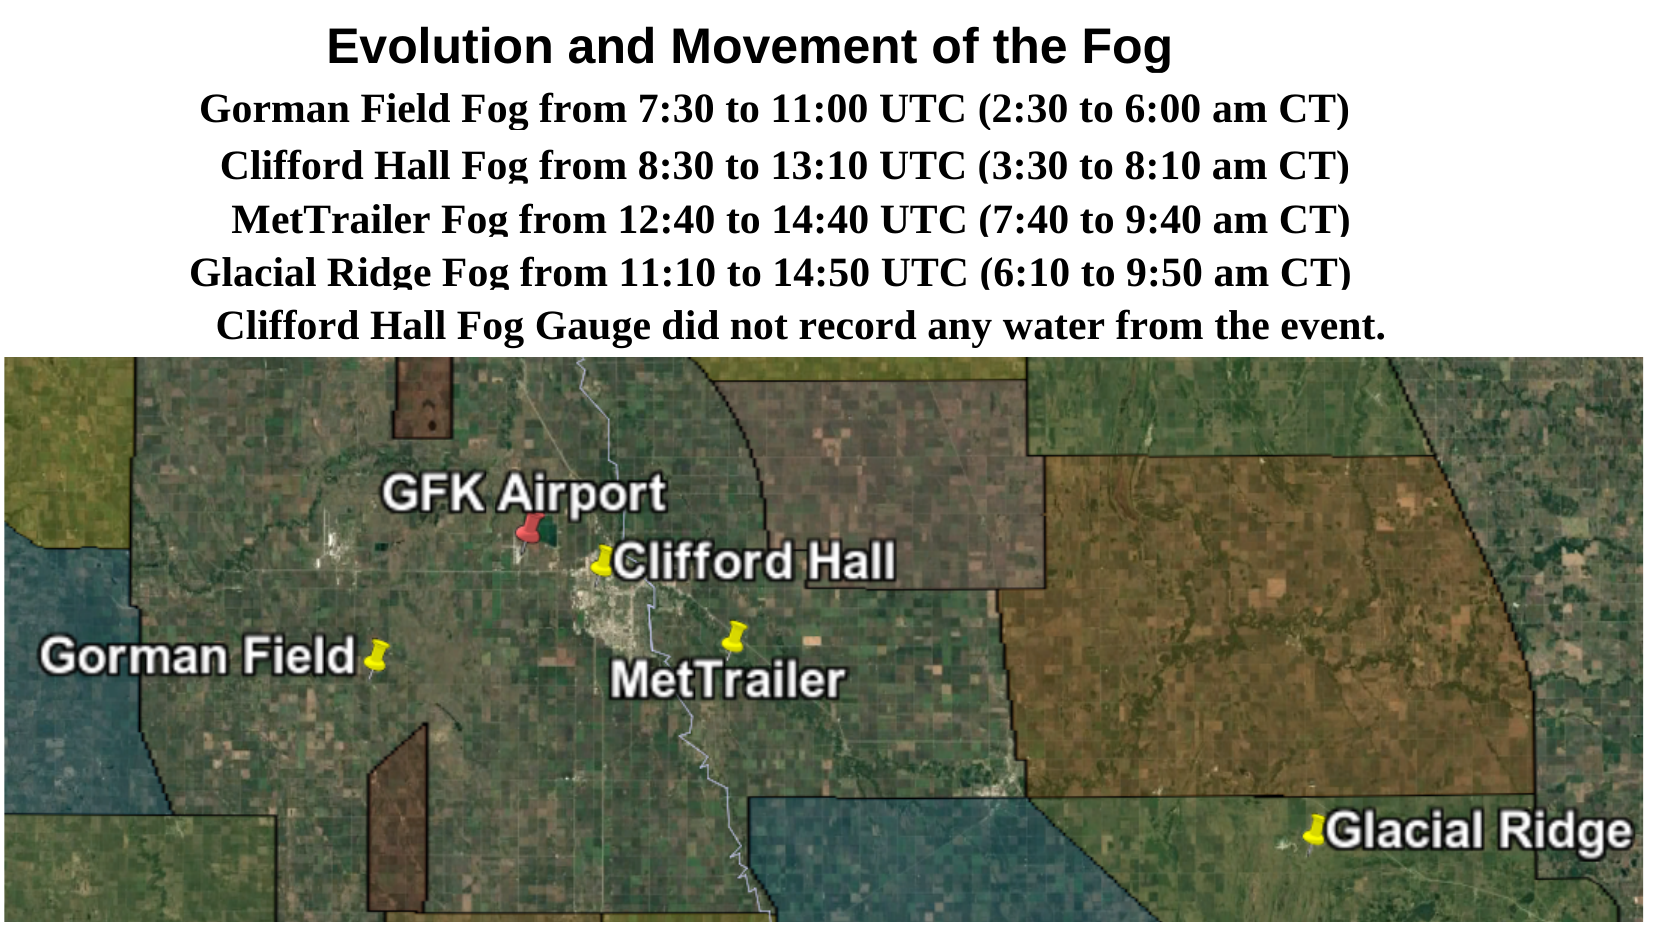

# Evolution and Movement of the Fog
Gorman Field Fog from 7:30 to 11:00 UTC (2:30 to 6:00 am CT)
Clifford Hall Fog from 8:30 to 13:10 UTC (3:30 to 8:10 am CT)
MetTrailer Fog from 12:40 to 14:40 UTC (7:40 to 9:40 am CT)
Glacial Ridge Fog from 11:10 to 14:50 UTC (6:10 to 9:50 am CT)
Clifford Hall Fog Gauge did not record any water from the event.